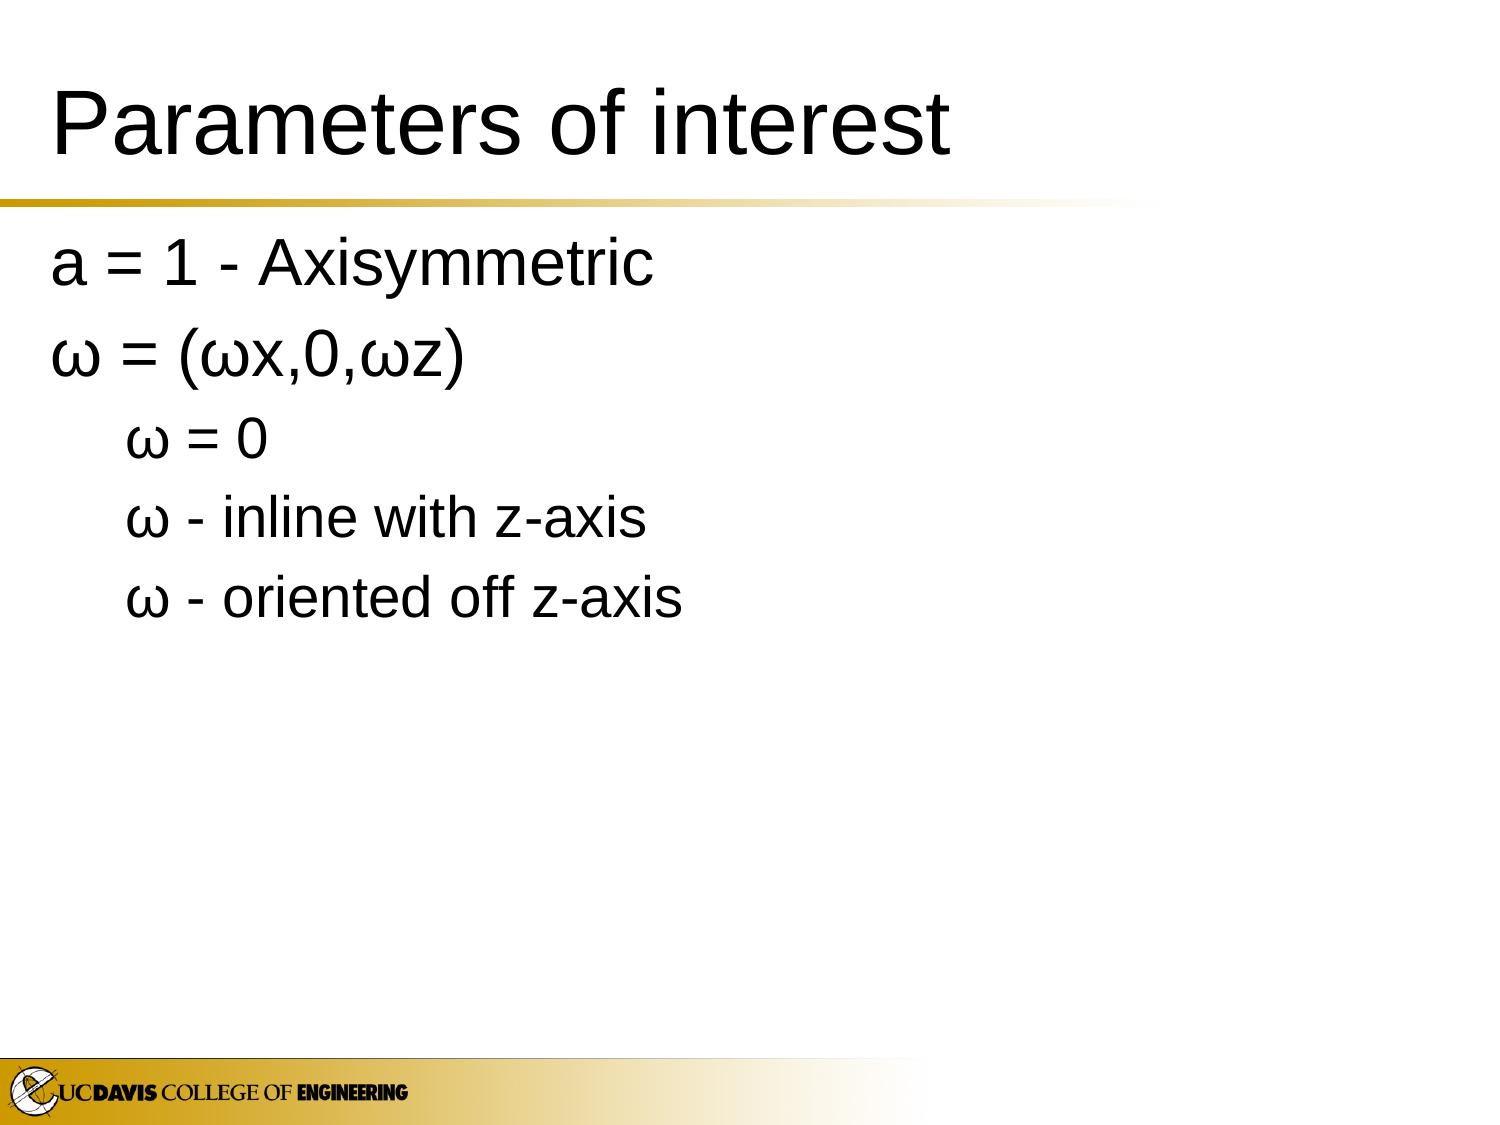

# Parameters of interest
a = 1 - Axisymmetric
ω = (ωx,0,ωz)
ω = 0
ω - inline with z-axis
ω - oriented off z-axis